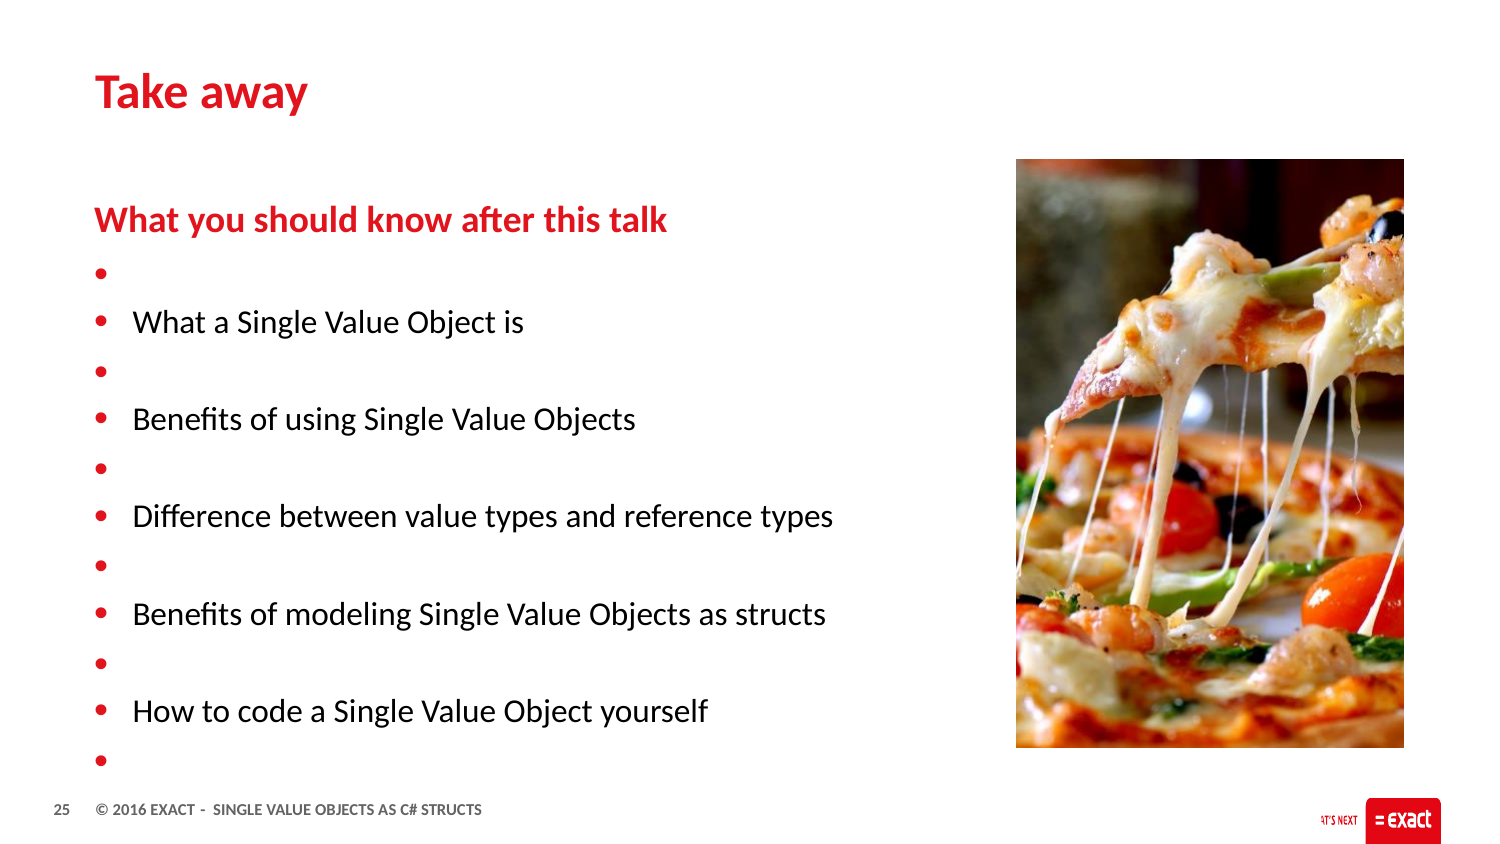

# Take away
What you should know after this talk
What a Single Value Object is
Benefits of using Single Value Objects
Difference between value types and reference types
Benefits of modeling Single Value Objects as structs
How to code a Single Value Object yourself
- Single Value Objects as C# structs